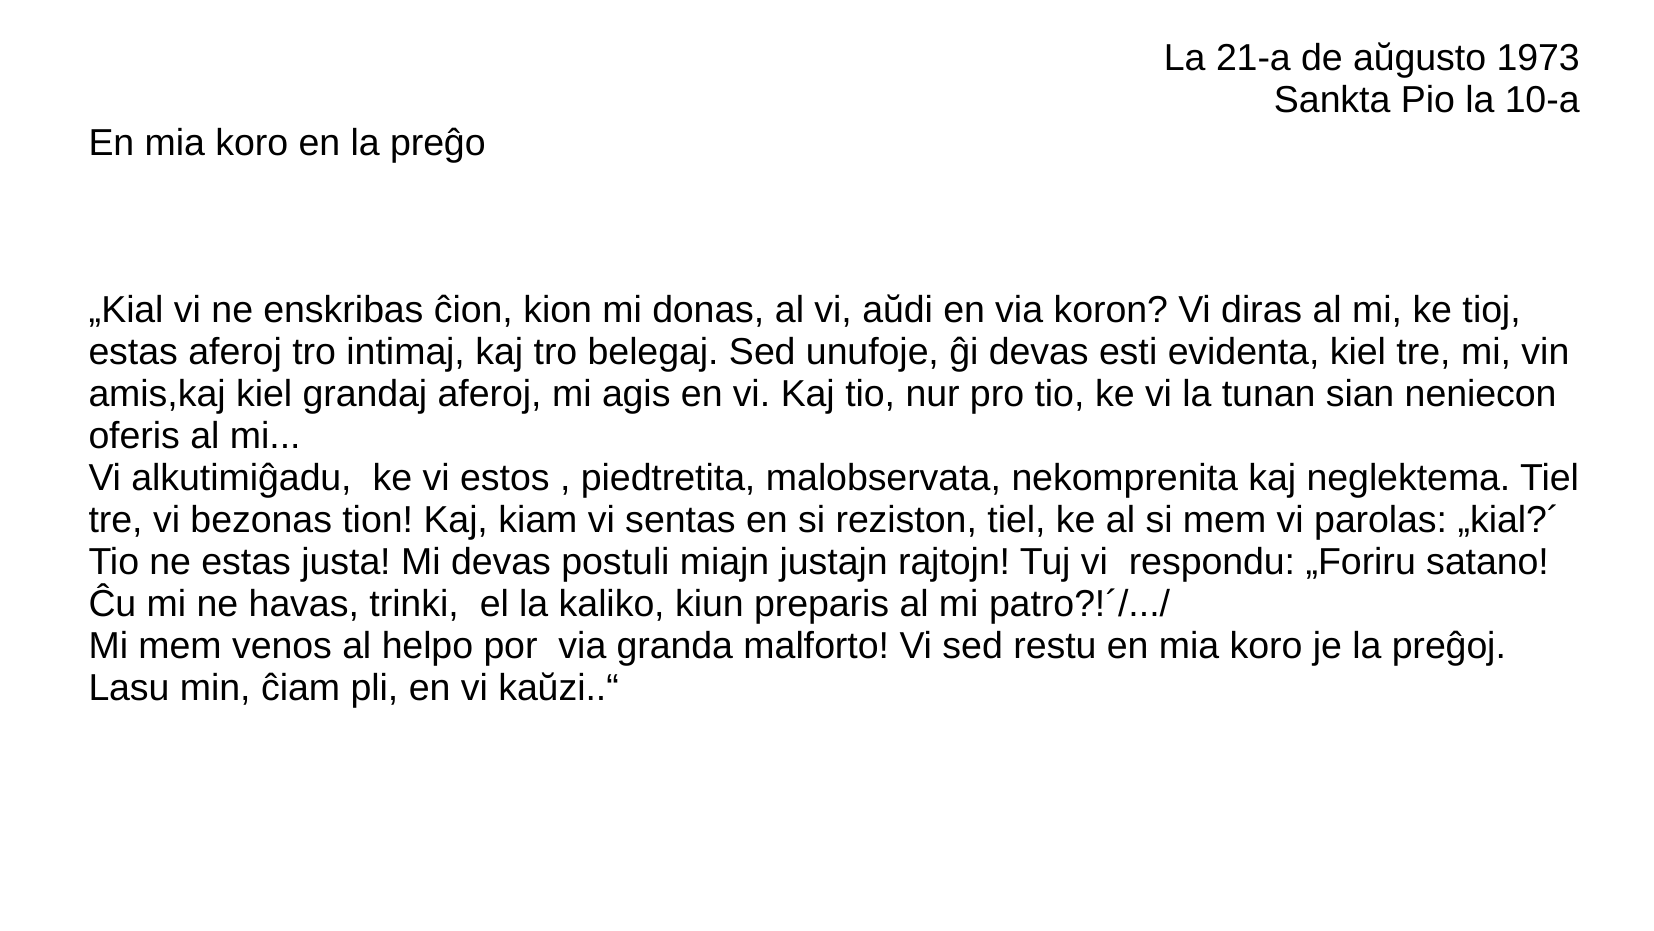

La 21-a de aŭgusto 1973
Sankta Pio la 10-a
En mia koro en la preĝo
„Kial vi ne enskribas ĉion, kion mi donas, al vi, aŭdi en via koron? Vi diras al mi, ke tioj, estas aferoj tro intimaj, kaj tro belegaj. Sed unufoje, ĝi devas esti evidenta, kiel tre, mi, vin amis,kaj kiel grandaj aferoj, mi agis en vi. Kaj tio, nur pro tio, ke vi la tunan sian neniecon oferis al mi...
Vi alkutimiĝadu, ke vi estos , piedtretita, malobservata, nekomprenita kaj neglektema. Tiel tre, vi bezonas tion! Kaj, kiam vi sentas en si reziston, tiel, ke al si mem vi parolas: „kial?´ Tio ne estas justa! Mi devas postuli miajn justajn rajtojn! Tuj vi respondu: „Foriru satano! Ĉu mi ne havas, trinki, el la kaliko, kiun preparis al mi patro?!´/.../
Mi mem venos al helpo por via granda malforto! Vi sed restu en mia koro je la preĝoj. Lasu min, ĉiam pli, en vi kaŭzi..“